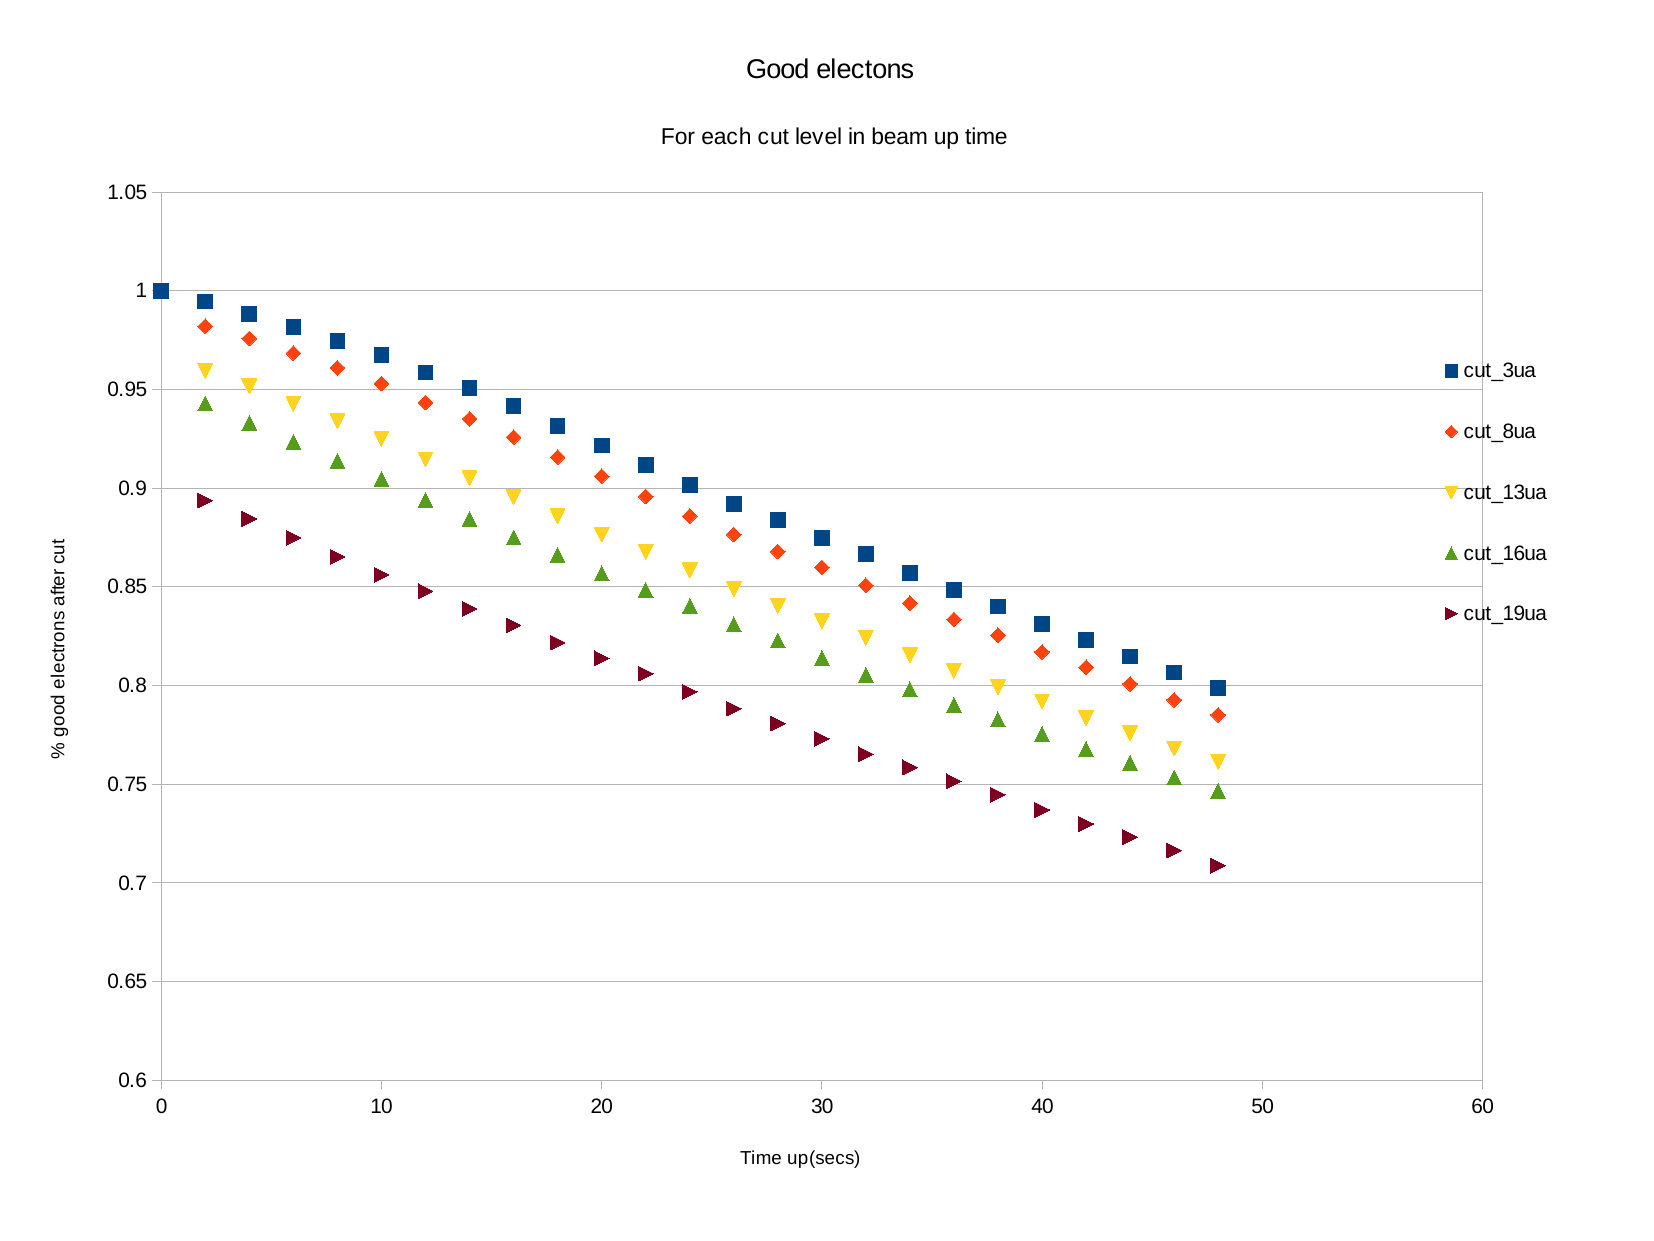

### Chart: Good electons
For each cut level in beam up time
| Category | cut_3ua | cut_8ua | cut_13ua | cut_16ua | cut_19ua |
|---|---|---|---|---|---|#